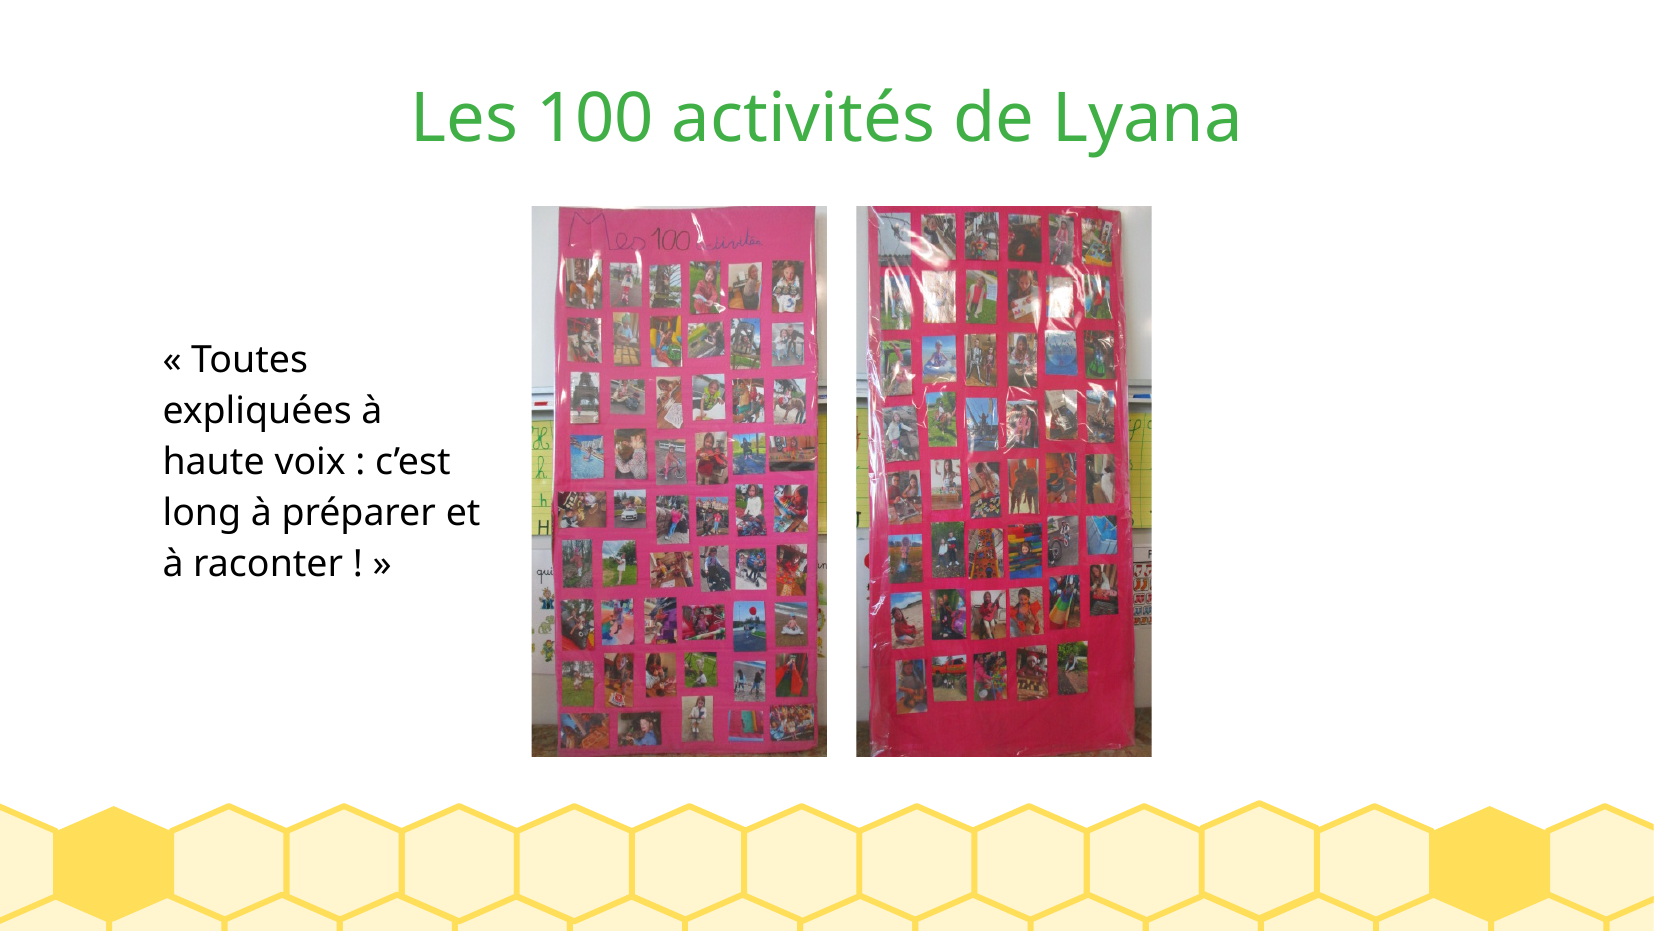

# Les 100 activités de Lyana
« Toutes expliquées à haute voix : c’est long à préparer et à raconter ! »